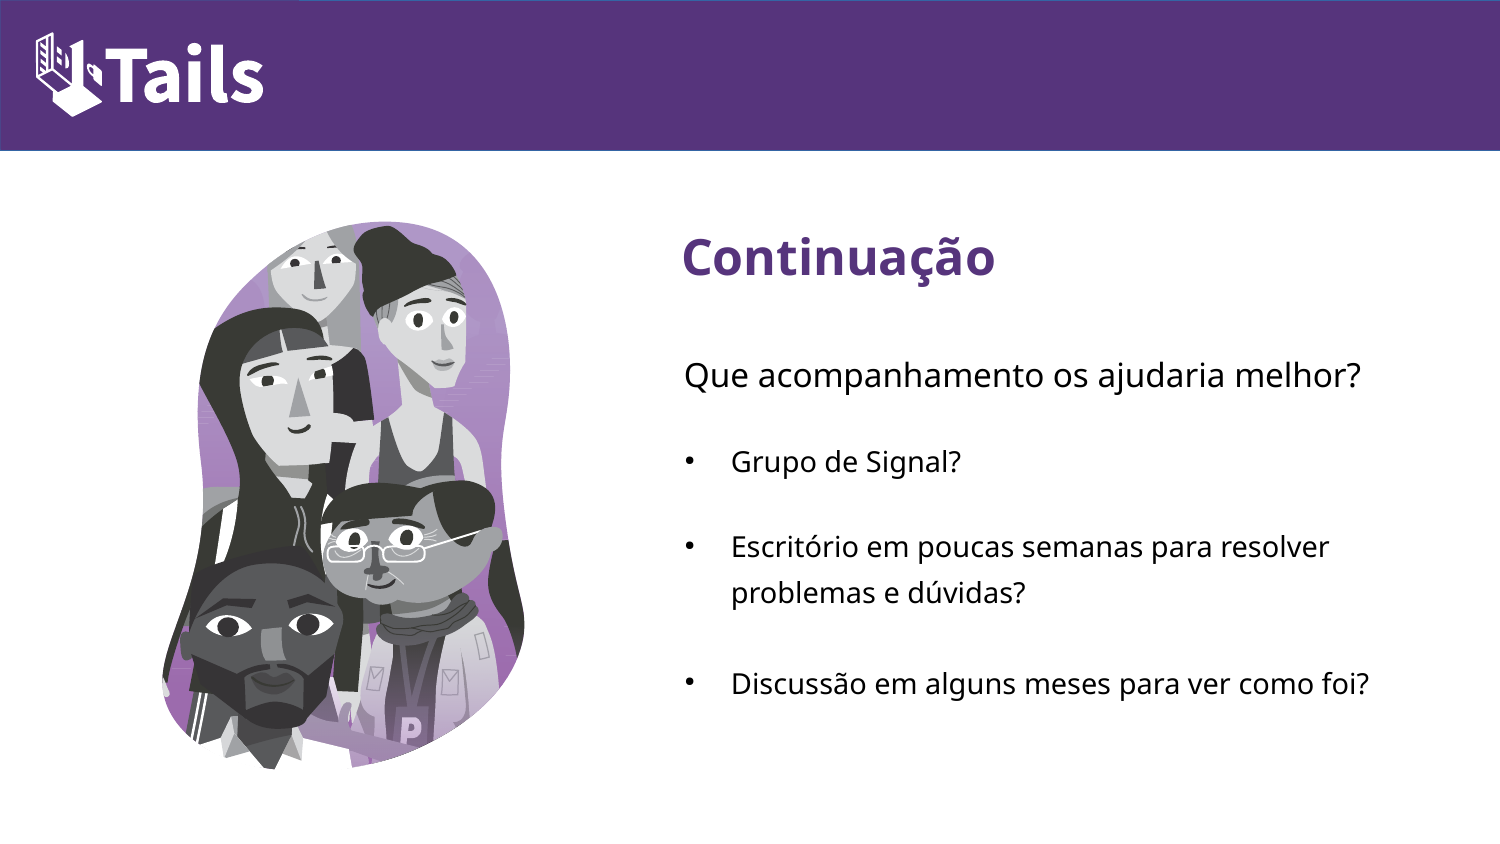

# Continuação
Que acompanhamento os ajudaria melhor?
Grupo de Signal?
Escritório em poucas semanas para resolver problemas e dúvidas?
Discussão em alguns meses para ver como foi?